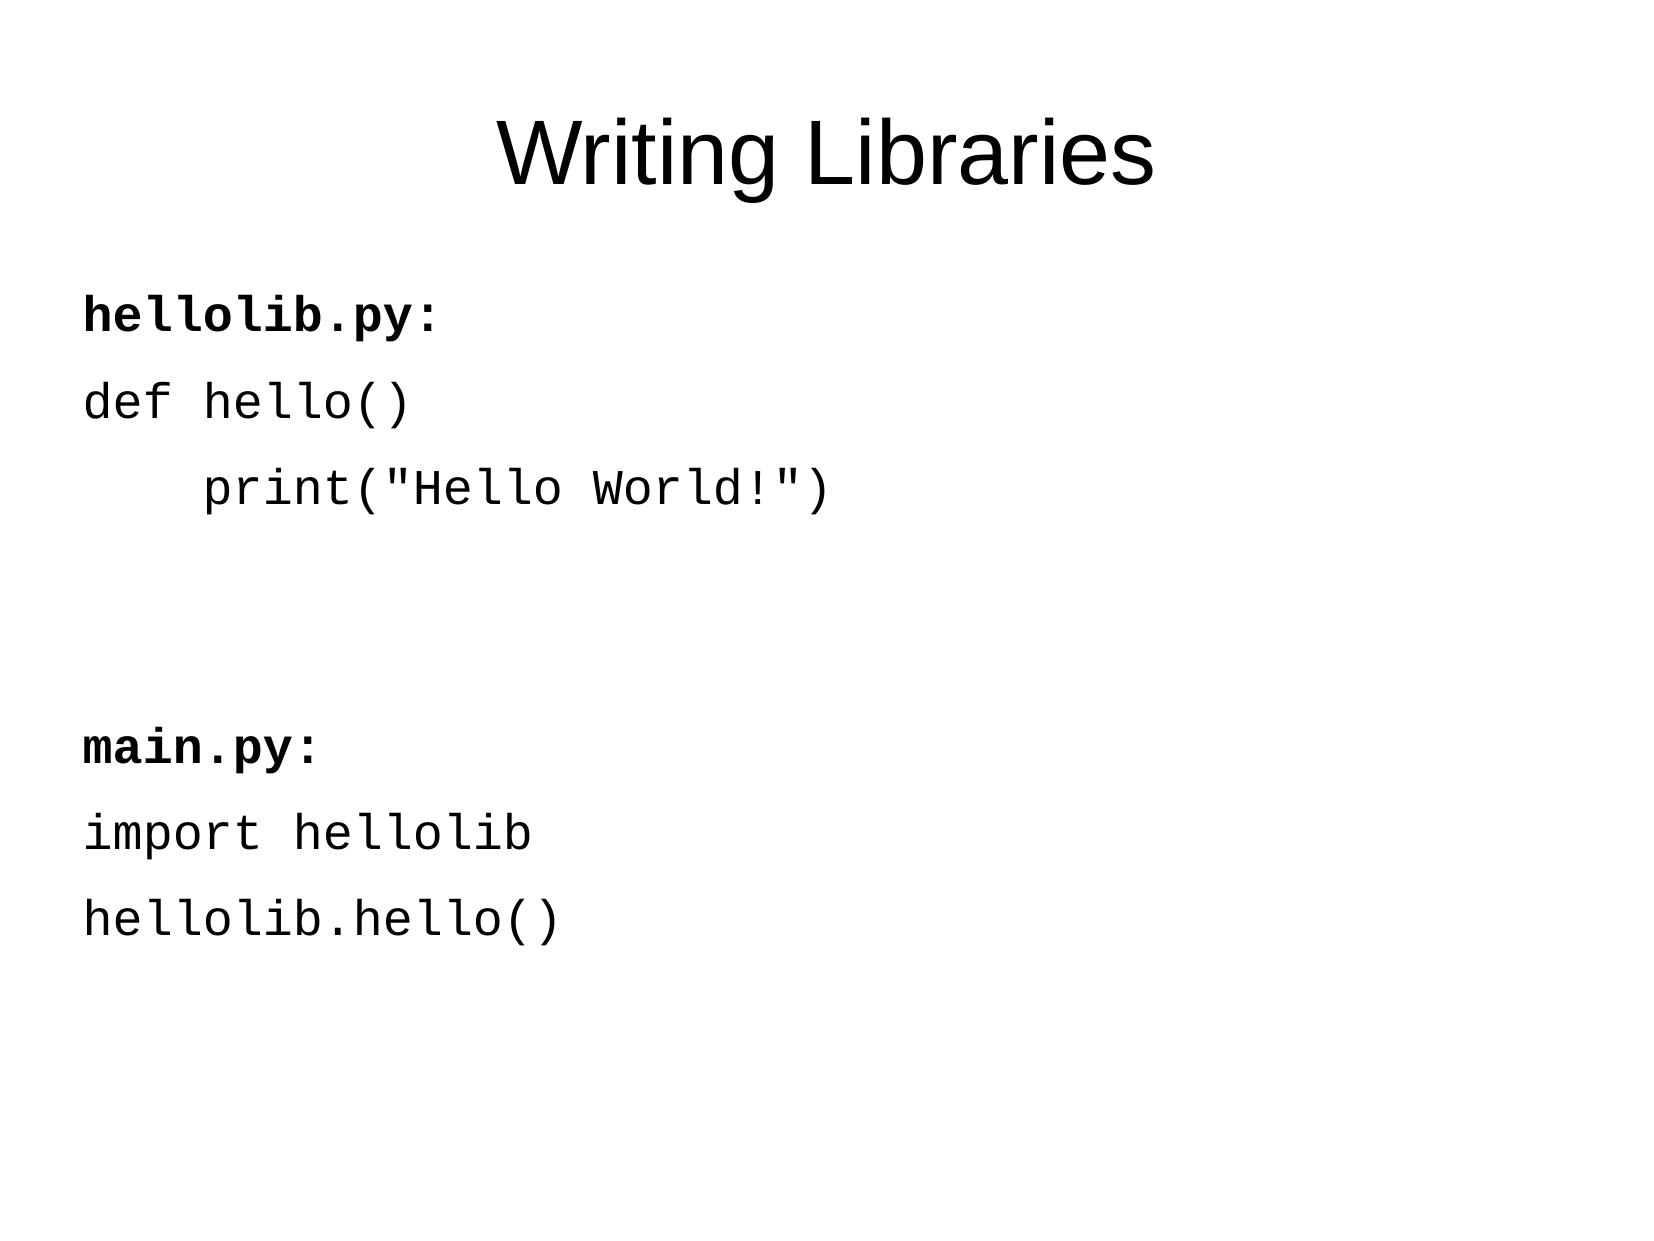

# Writing Libraries
hellolib.py:
def hello()
 print("Hello World!")
main.py:
import hellolib
hellolib.hello()